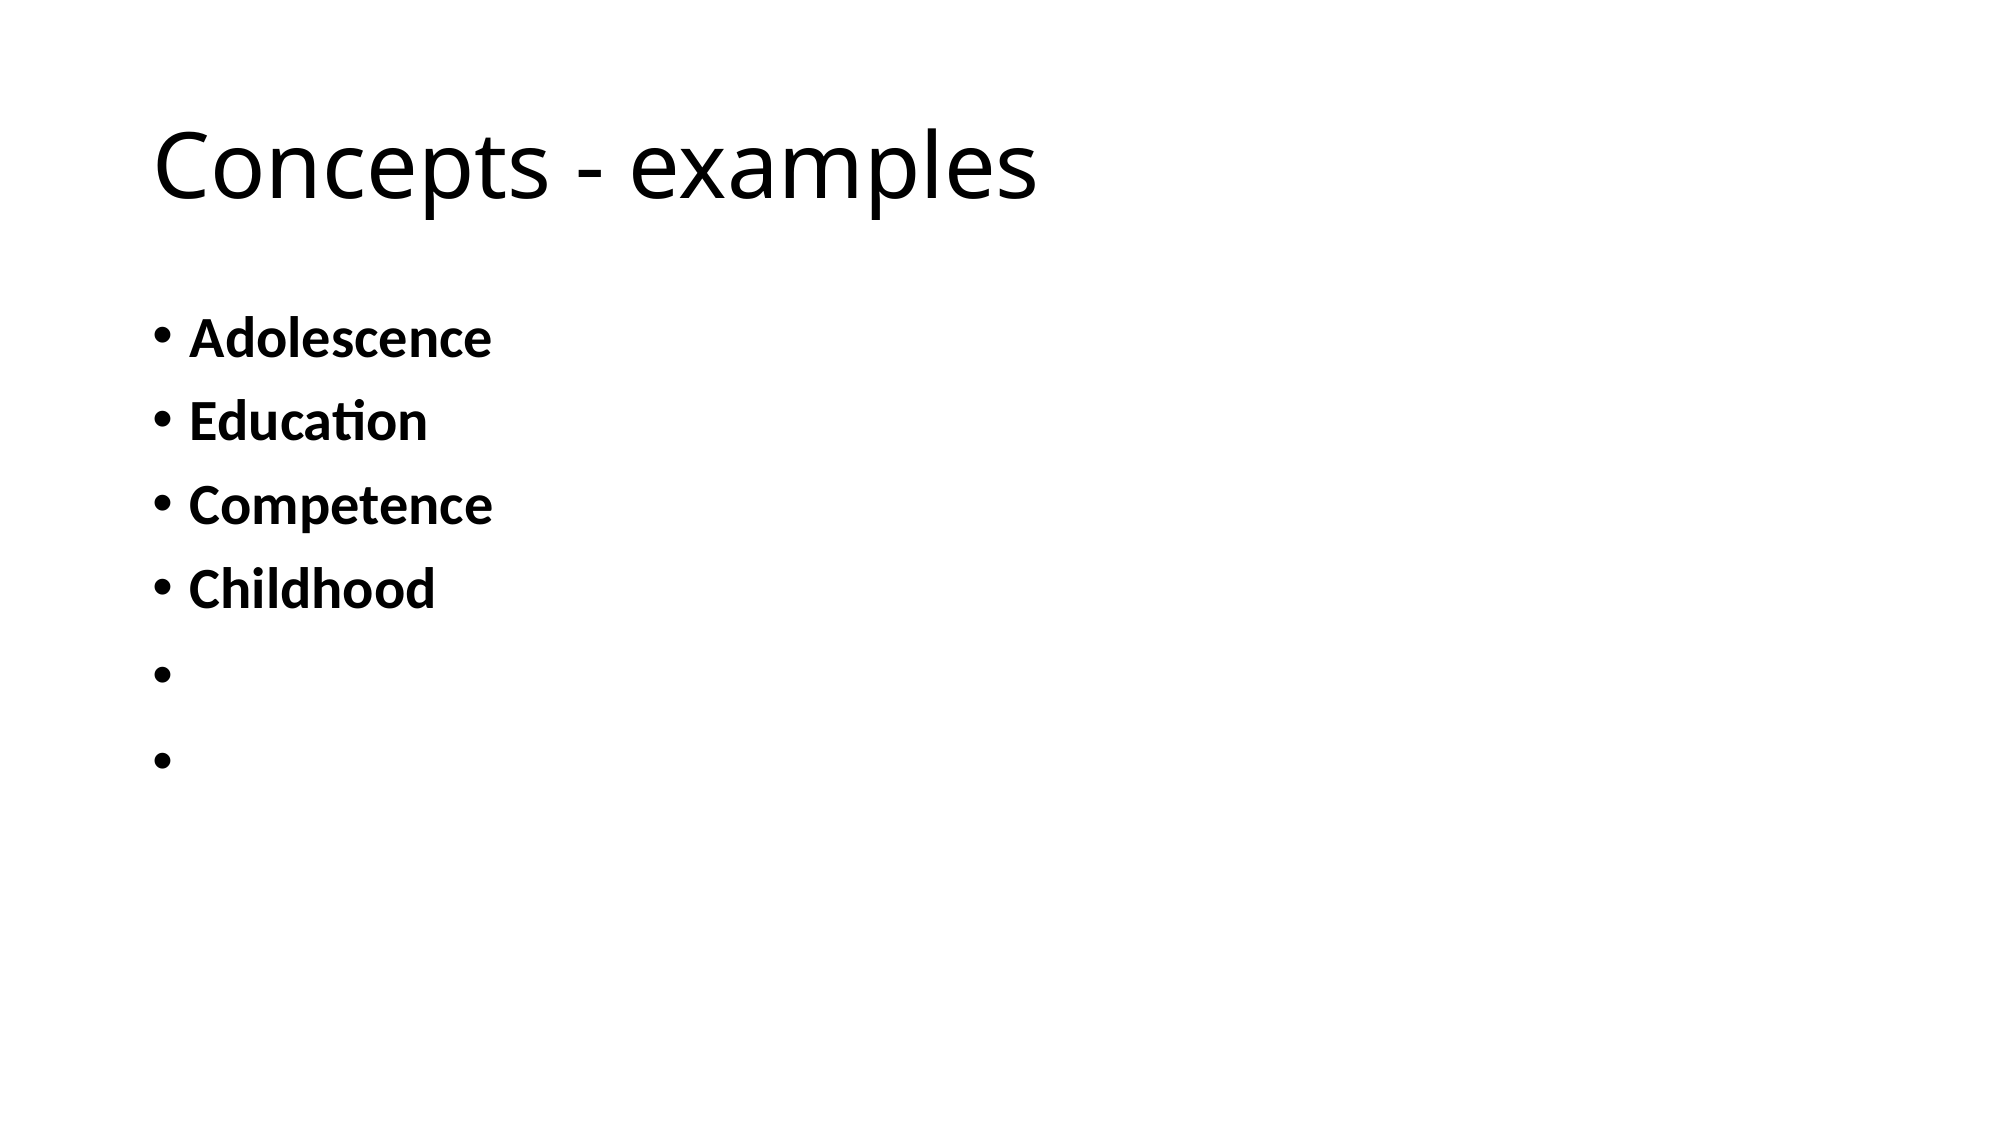

# Concepts - examples
Adolescence
Education
Competence
Childhood